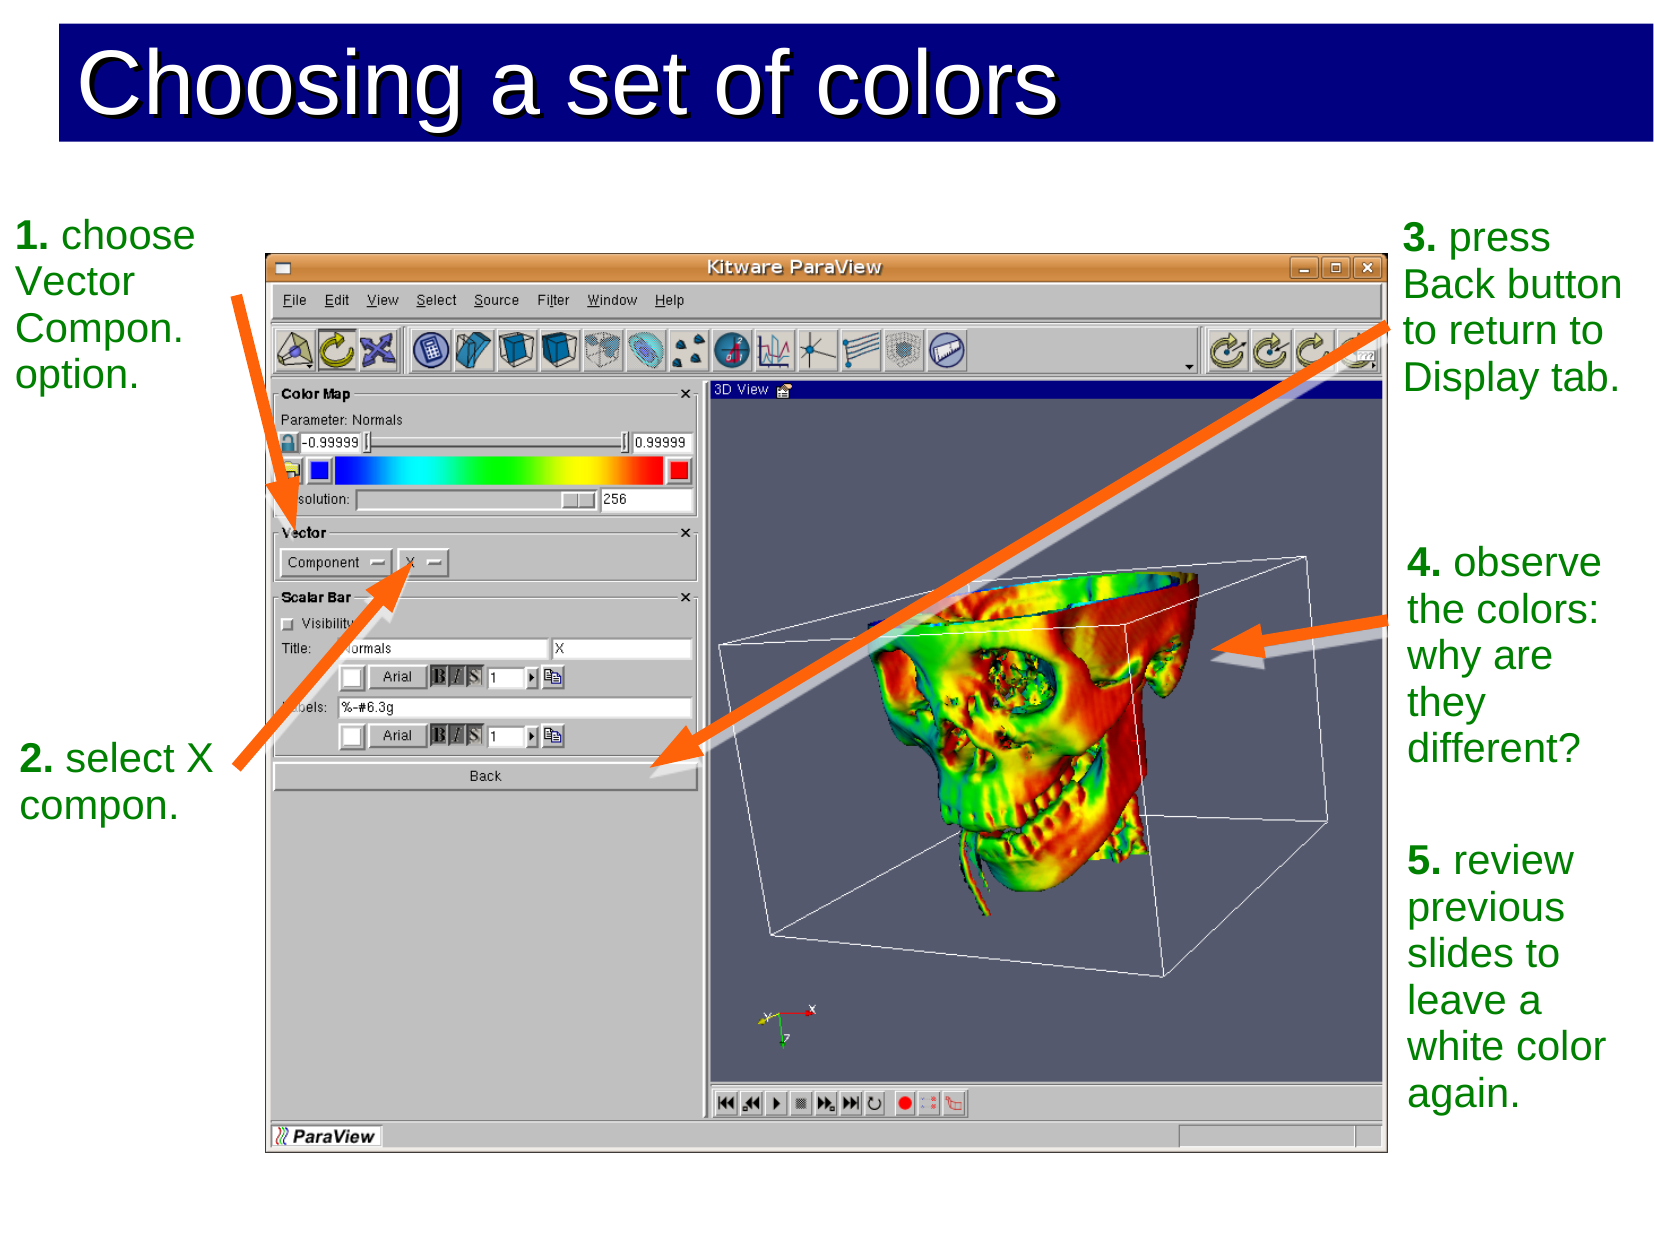

# Choosing a set of colors
1. choose Vector Compon. option.
3. press Back button to return to Display tab.
4. observe the colors: why are they different?
2. select X compon.
5. review previous slides to leave a white color again.